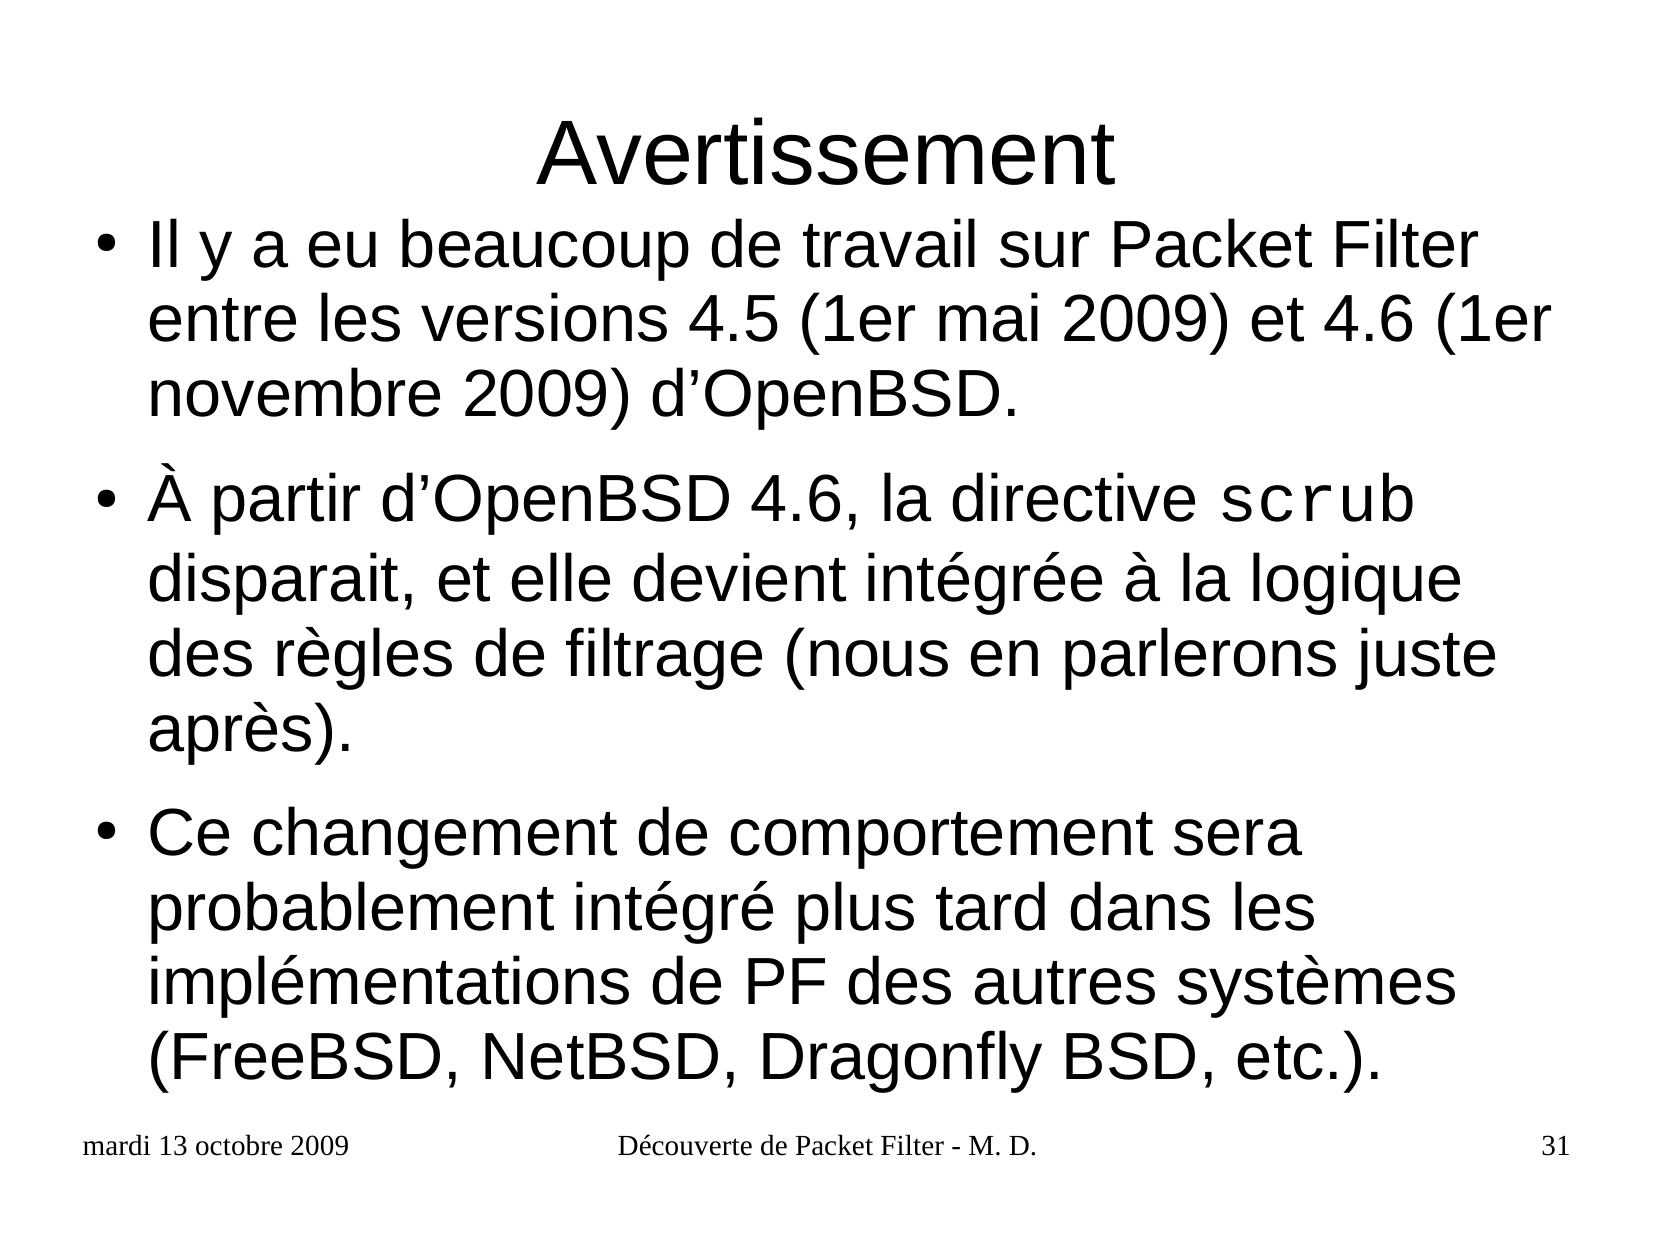

# Avertissement
Il y a eu beaucoup de travail sur Packet Filter entre les versions 4.5 (1er mai 2009) et 4.6 (1er novembre 2009) d’OpenBSD.
À partir d’OpenBSD 4.6, la directive scrub disparait, et elle devient intégrée à la logique des règles de filtrage (nous en parlerons juste après).
Ce changement de comportement sera probablement intégré plus tard dans les implémentations de PF des autres systèmes (FreeBSD, NetBSD, Dragonfly BSD, etc.).
mardi 13 octobre 2009
Découverte de Packet Filter - M. D.
31